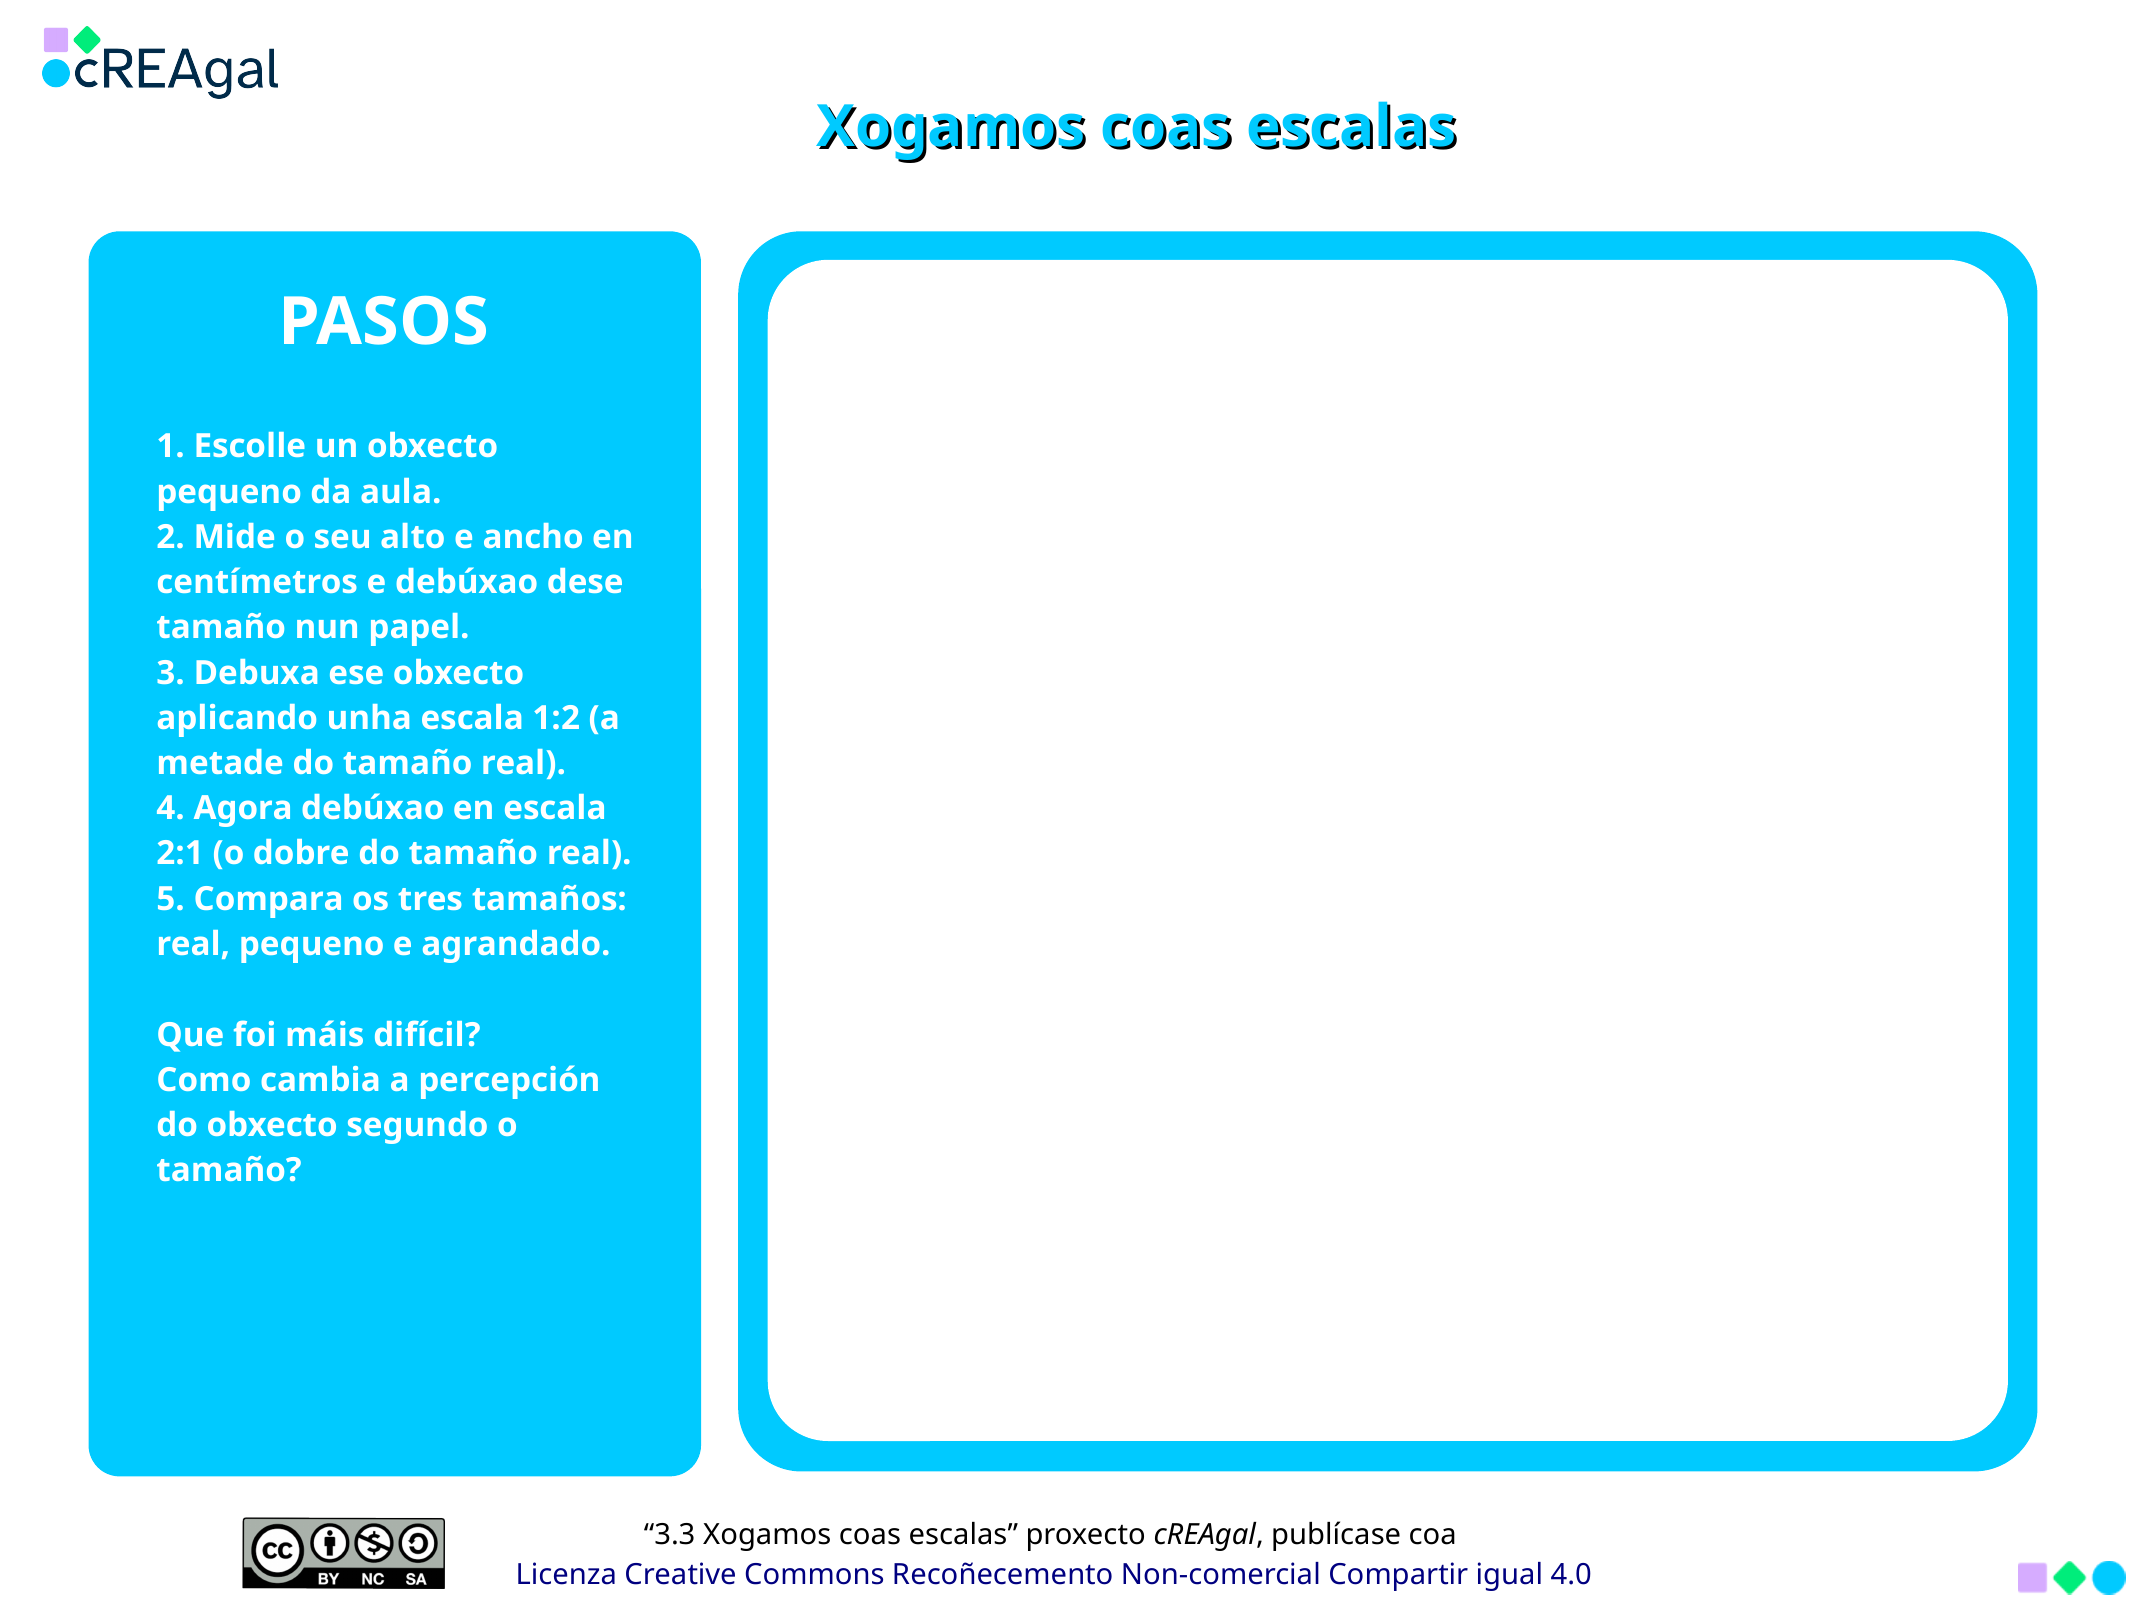

Xogamos coas escalas
PASOS
1. Escolle un obxecto pequeno da aula.
2. Mide o seu alto e ancho en centímetros e debúxao dese tamaño nun papel.
3. Debuxa ese obxecto aplicando unha escala 1:2 (a metade do tamaño real).
4. Agora debúxao en escala 2:1 (o dobre do tamaño real).
5. Compara os tres tamaños: real, pequeno e agrandado.
Que foi máis difícil?
Como cambia a percepción do obxecto segundo o tamaño?
“3.3 Xogamos coas escalas” proxecto cREAgal, publícase coa Licenza Creative Commons Recoñecemento Non-comercial Compartir igual 4.0